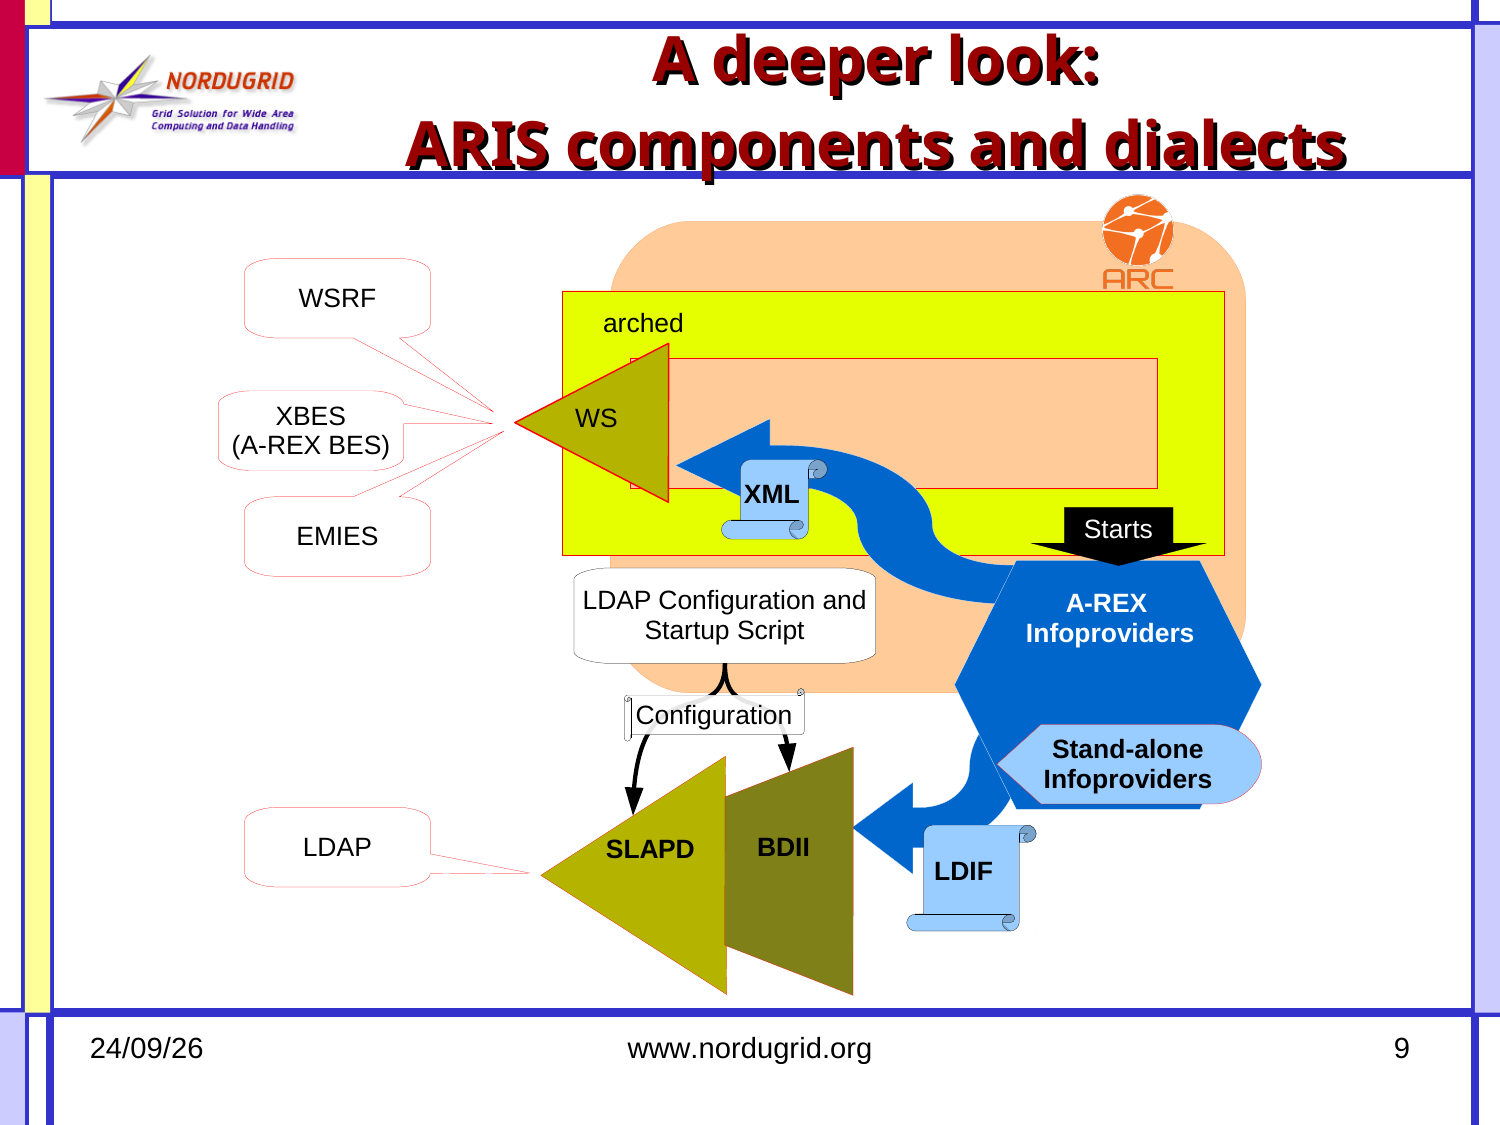

# A deeper look: ARIS components and dialects
www.nordugrid.org
9